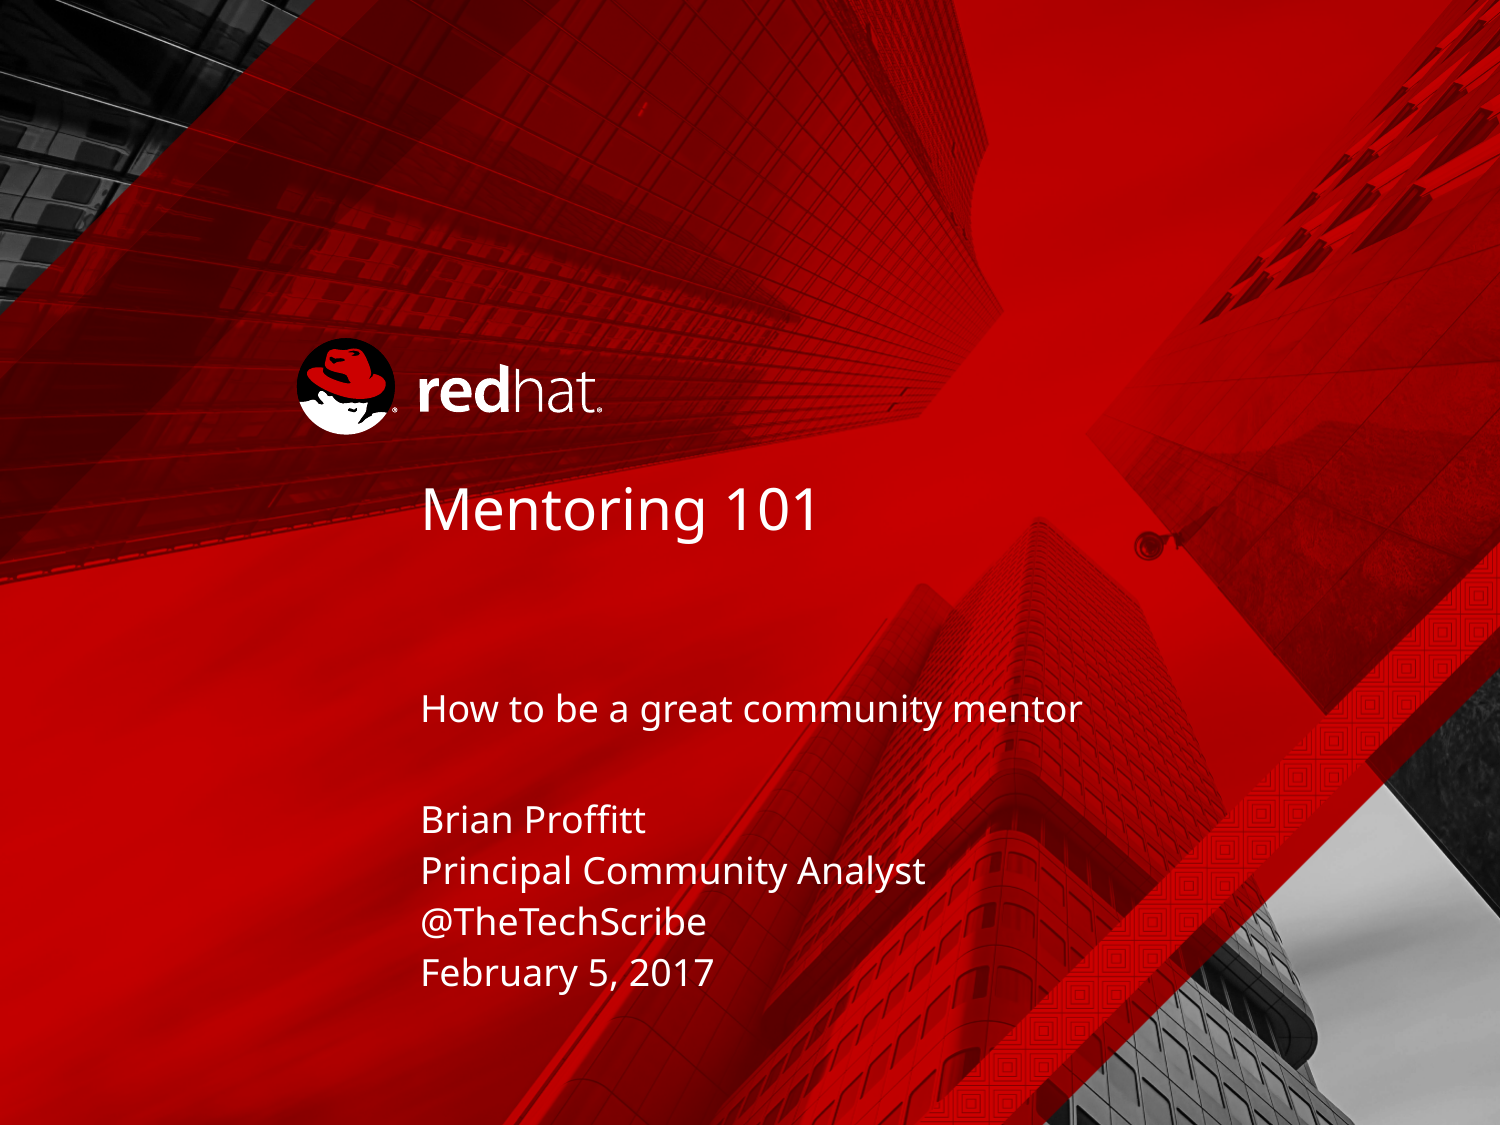

# Mentoring 101
How to be a great community mentor
Brian Proffitt
Principal Community Analyst
@TheTechScribe
February 5, 2017